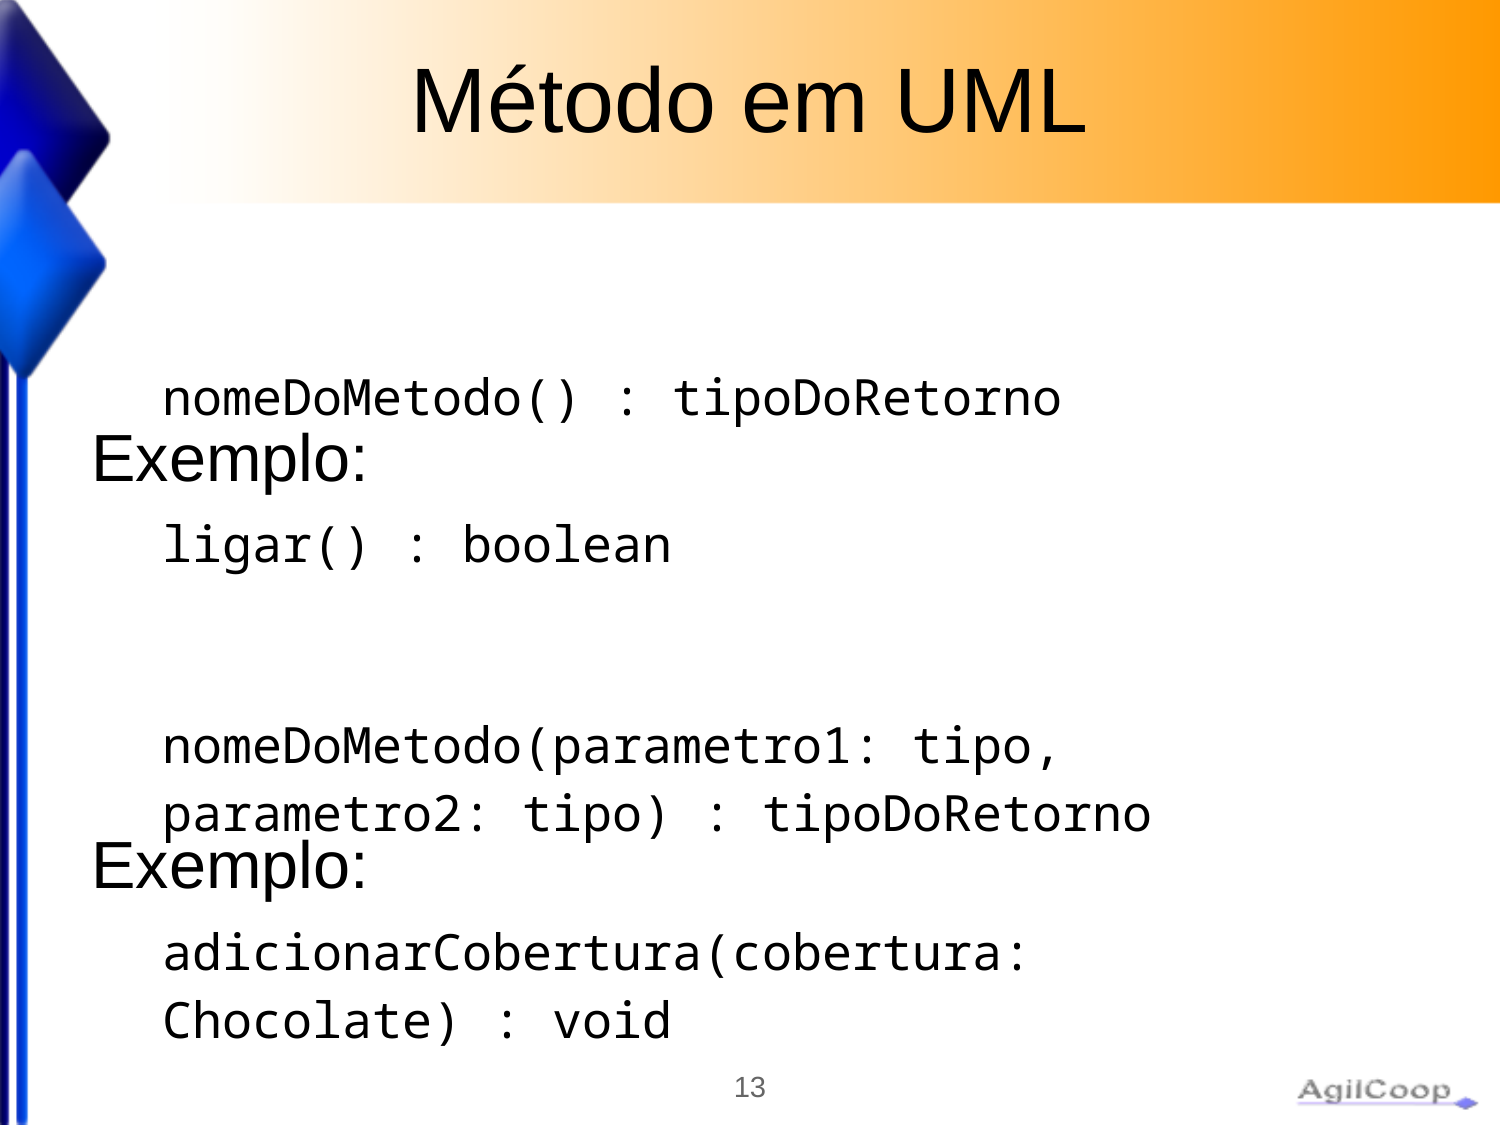

# Método em UML
nomeDoMetodo() : tipoDoRetorno
Exemplo:
ligar() : boolean
nomeDoMetodo(parametro1: tipo, parametro2: tipo) : tipoDoRetorno
Exemplo:
adicionarCobertura(cobertura: Chocolate) : void
13